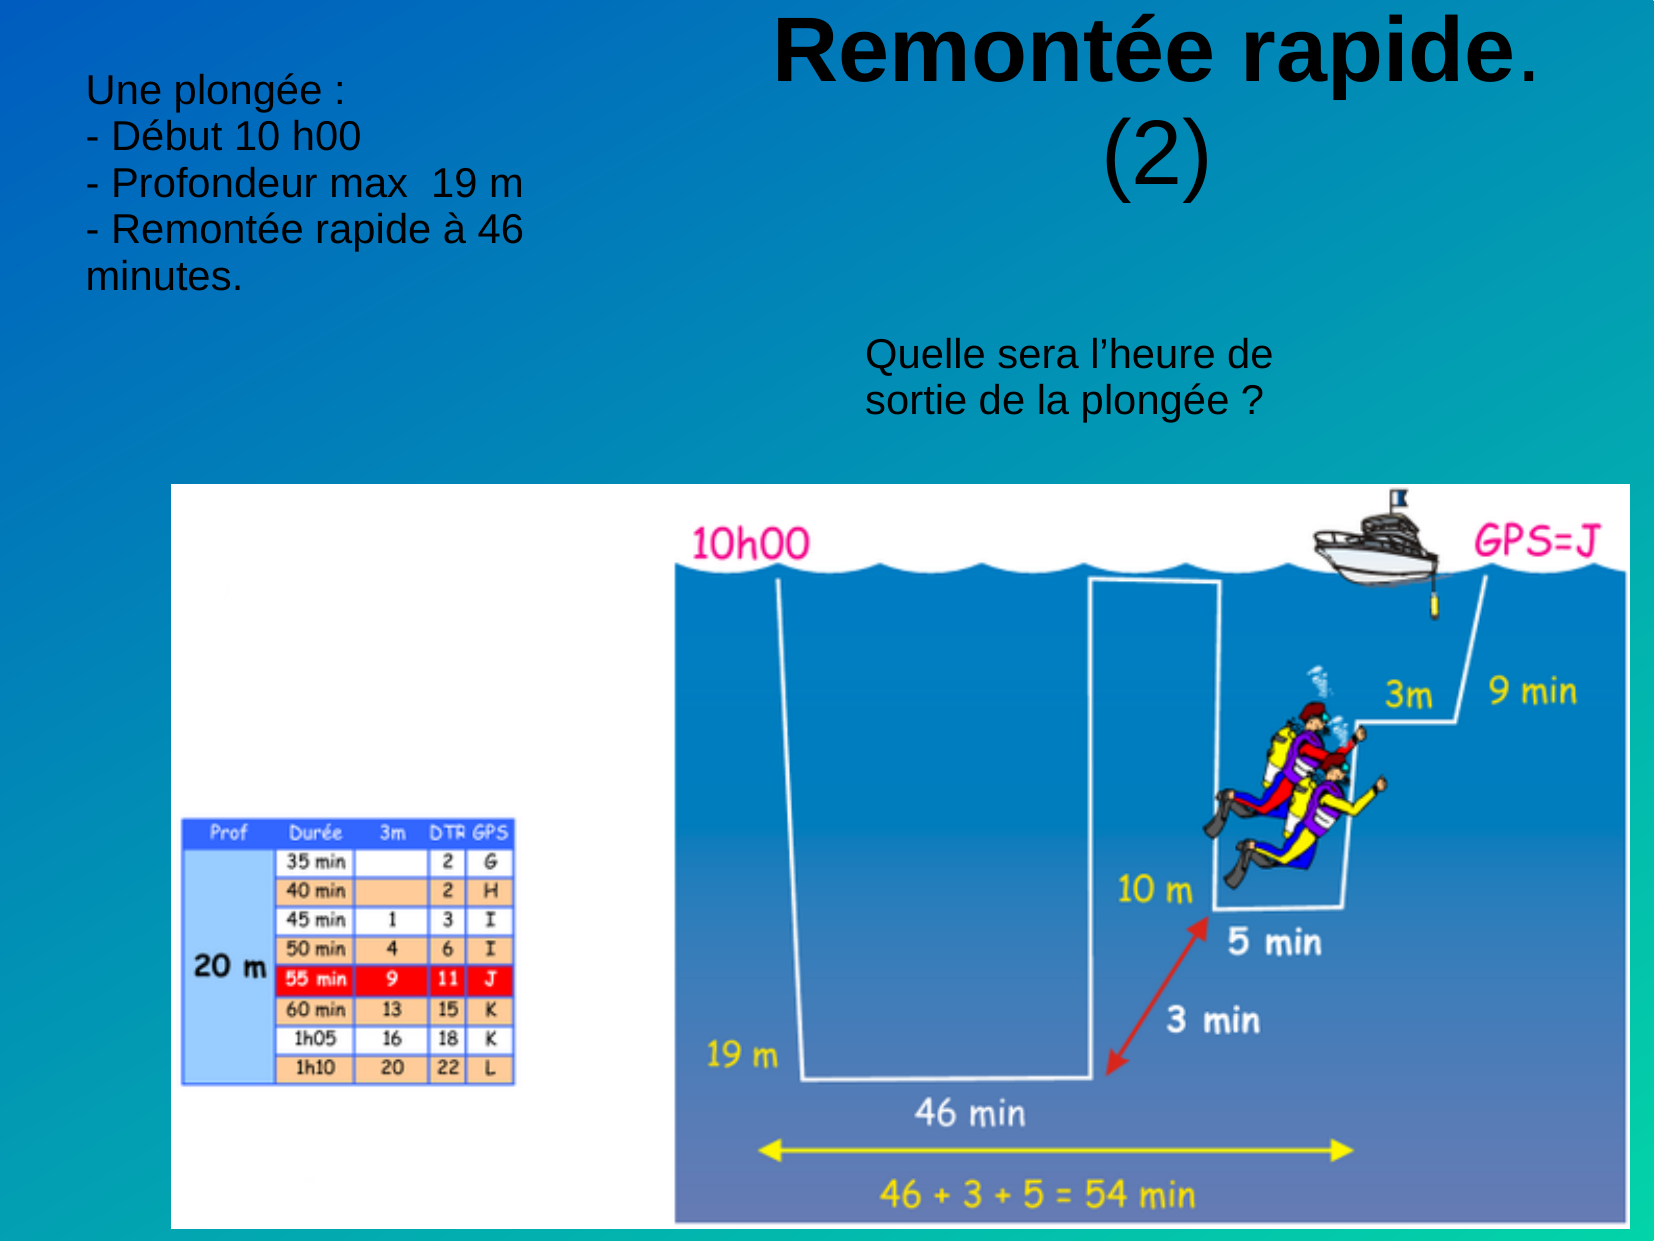

# Remontée rapide.(2)
Une plongée :
- Début 10 h00
- Profondeur max 19 m
- Remontée rapide à 46 minutes.
Quelle sera l’heure de sortie de la plongée ?